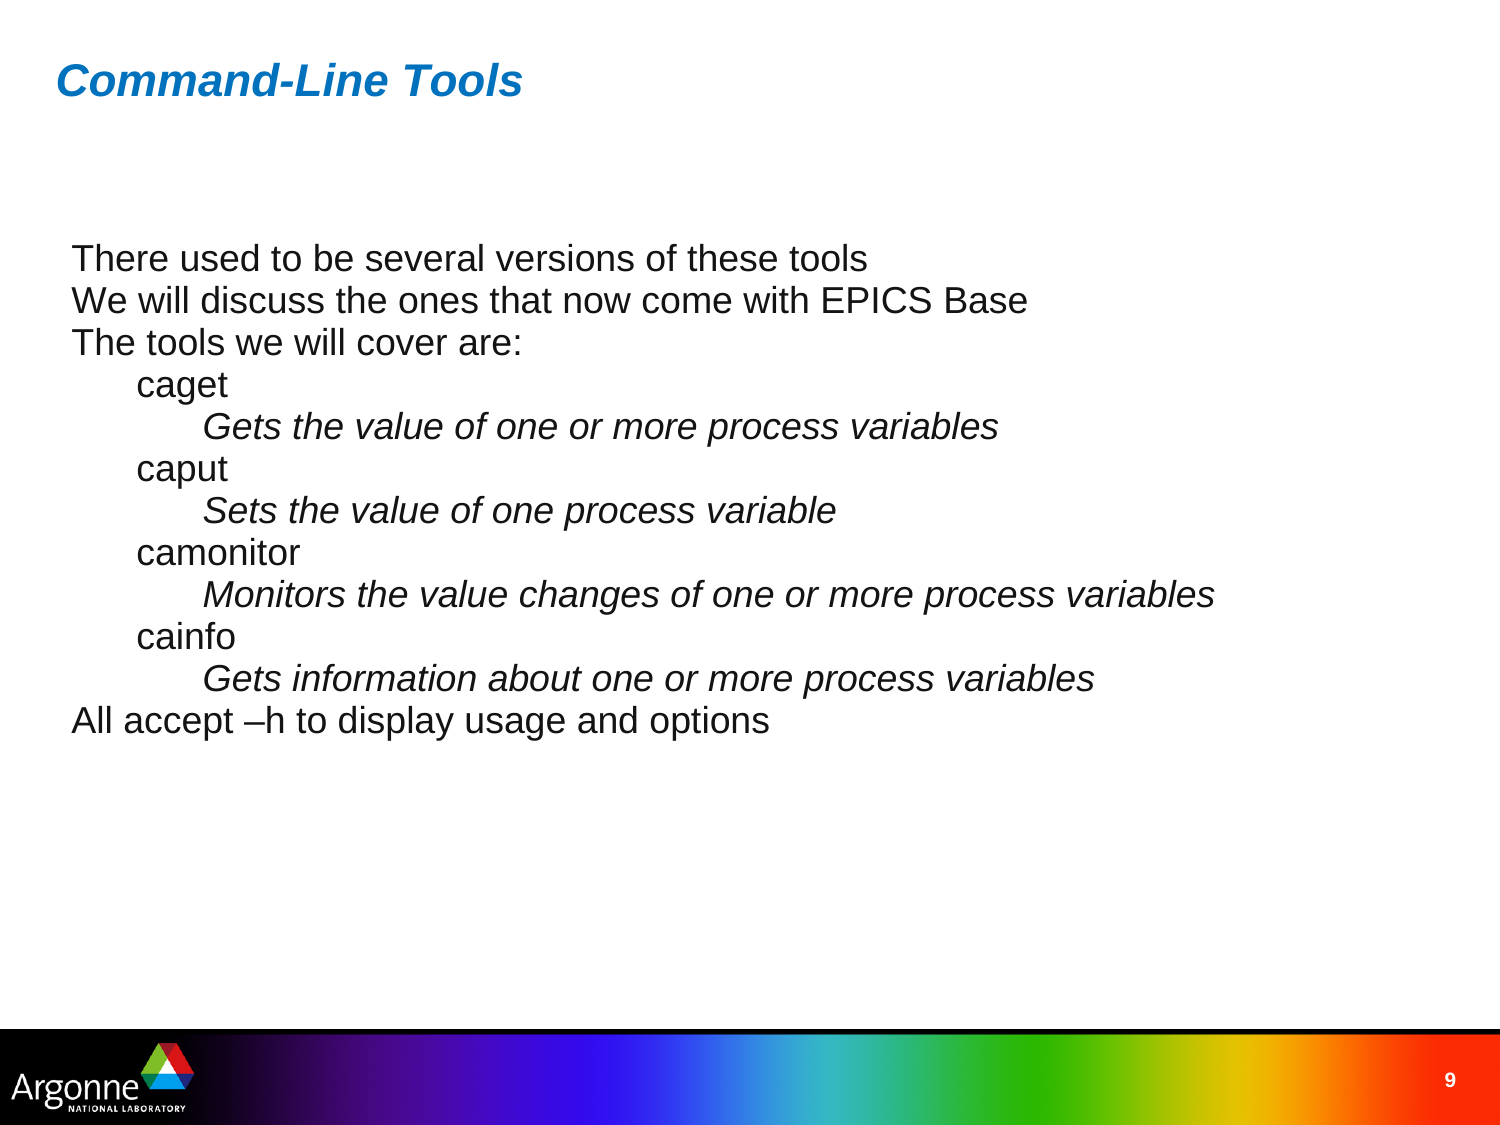

# Command-Line Tools
There used to be several versions of these tools
We will discuss the ones that now come with EPICS Base
The tools we will cover are:
caget
Gets the value of one or more process variables
caput
Sets the value of one process variable
camonitor
Monitors the value changes of one or more process variables
cainfo
Gets information about one or more process variables
All accept –h to display usage and options
9